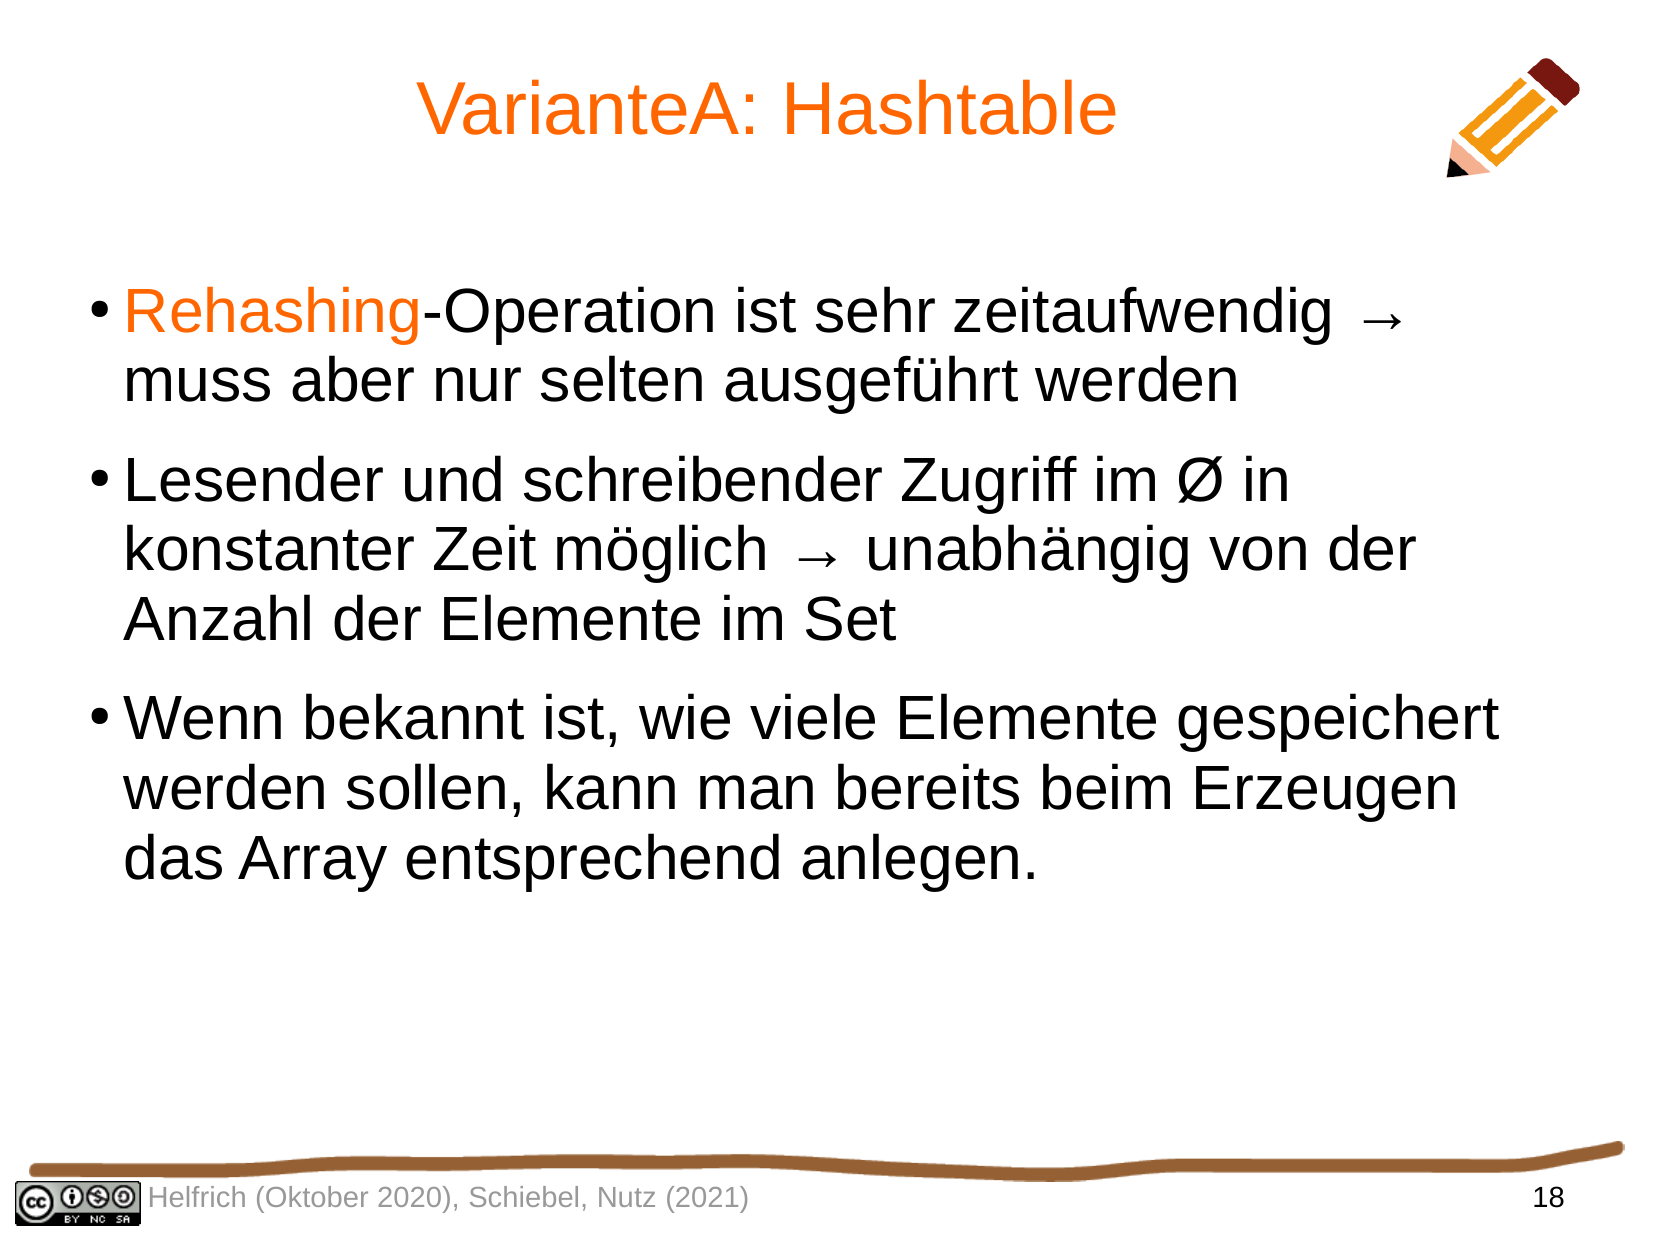

# VarianteA: Hashtable
Rehashing-Operation ist sehr zeitaufwendig → muss aber nur selten ausgeführt werden
Lesender und schreibender Zugriff im Ø in konstanter Zeit möglich → unabhängig von der Anzahl der Elemente im Set
Wenn bekannt ist, wie viele Elemente gespeichert werden sollen, kann man bereits beim Erzeugen das Array entsprechend anlegen.
18